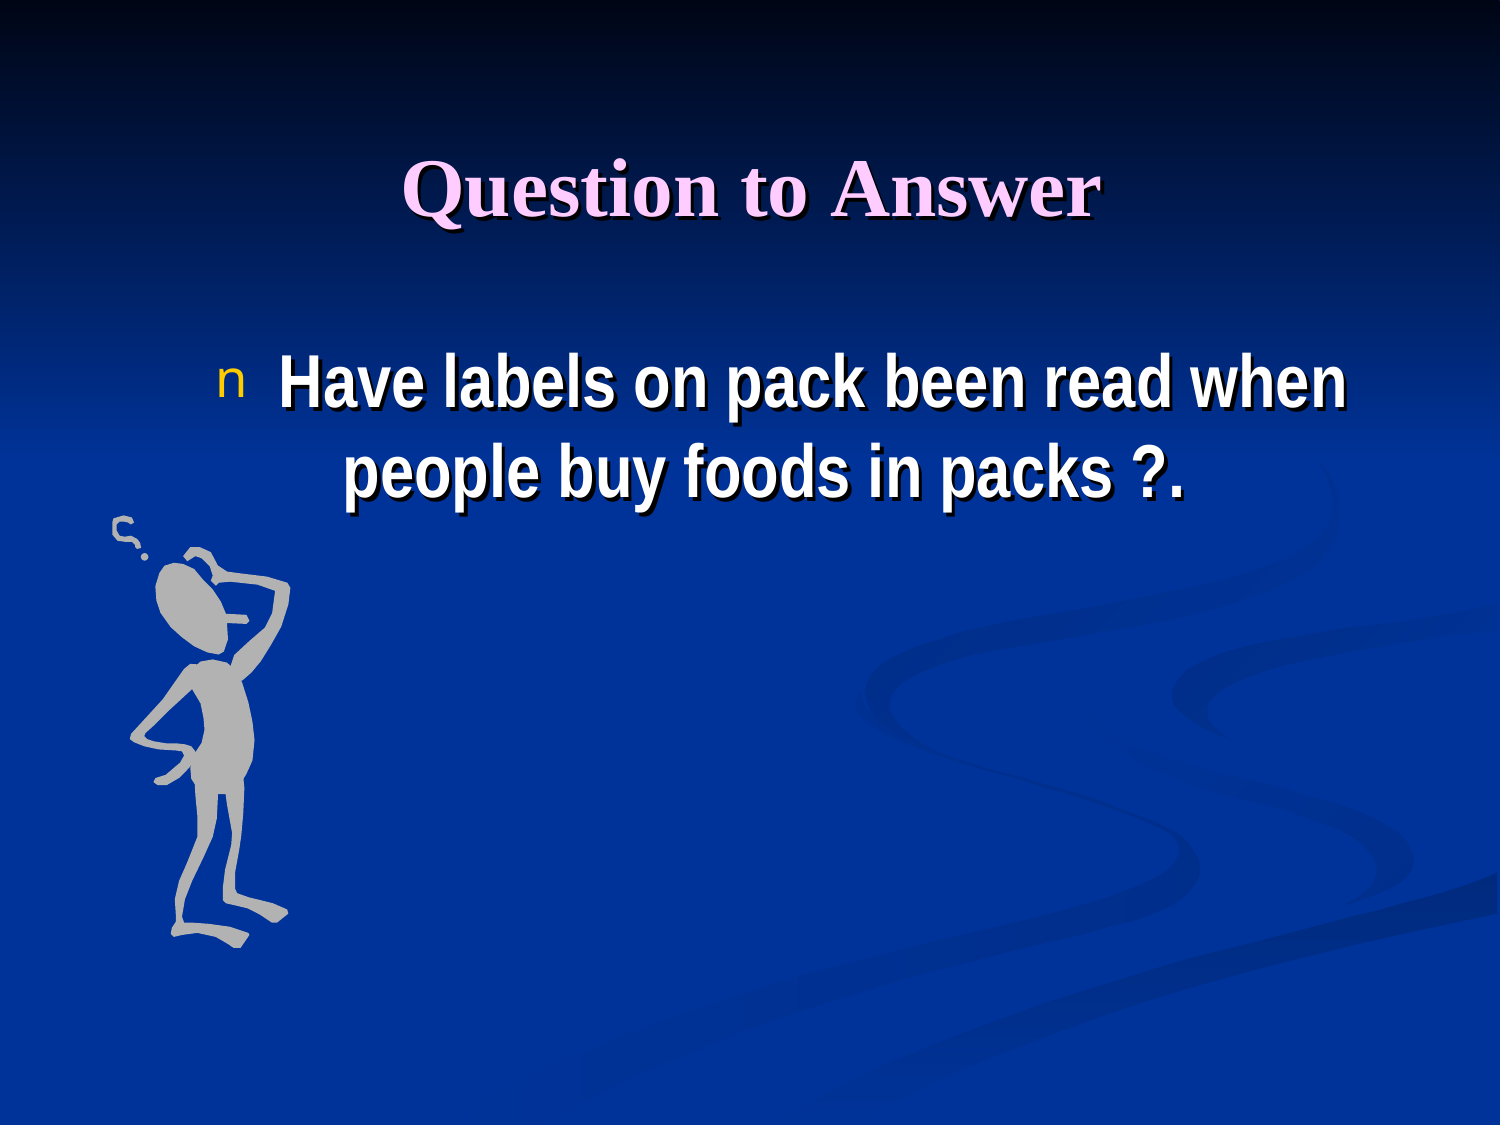

# Question to Answer
Have labels on pack been read when people buy foods in packs ?.